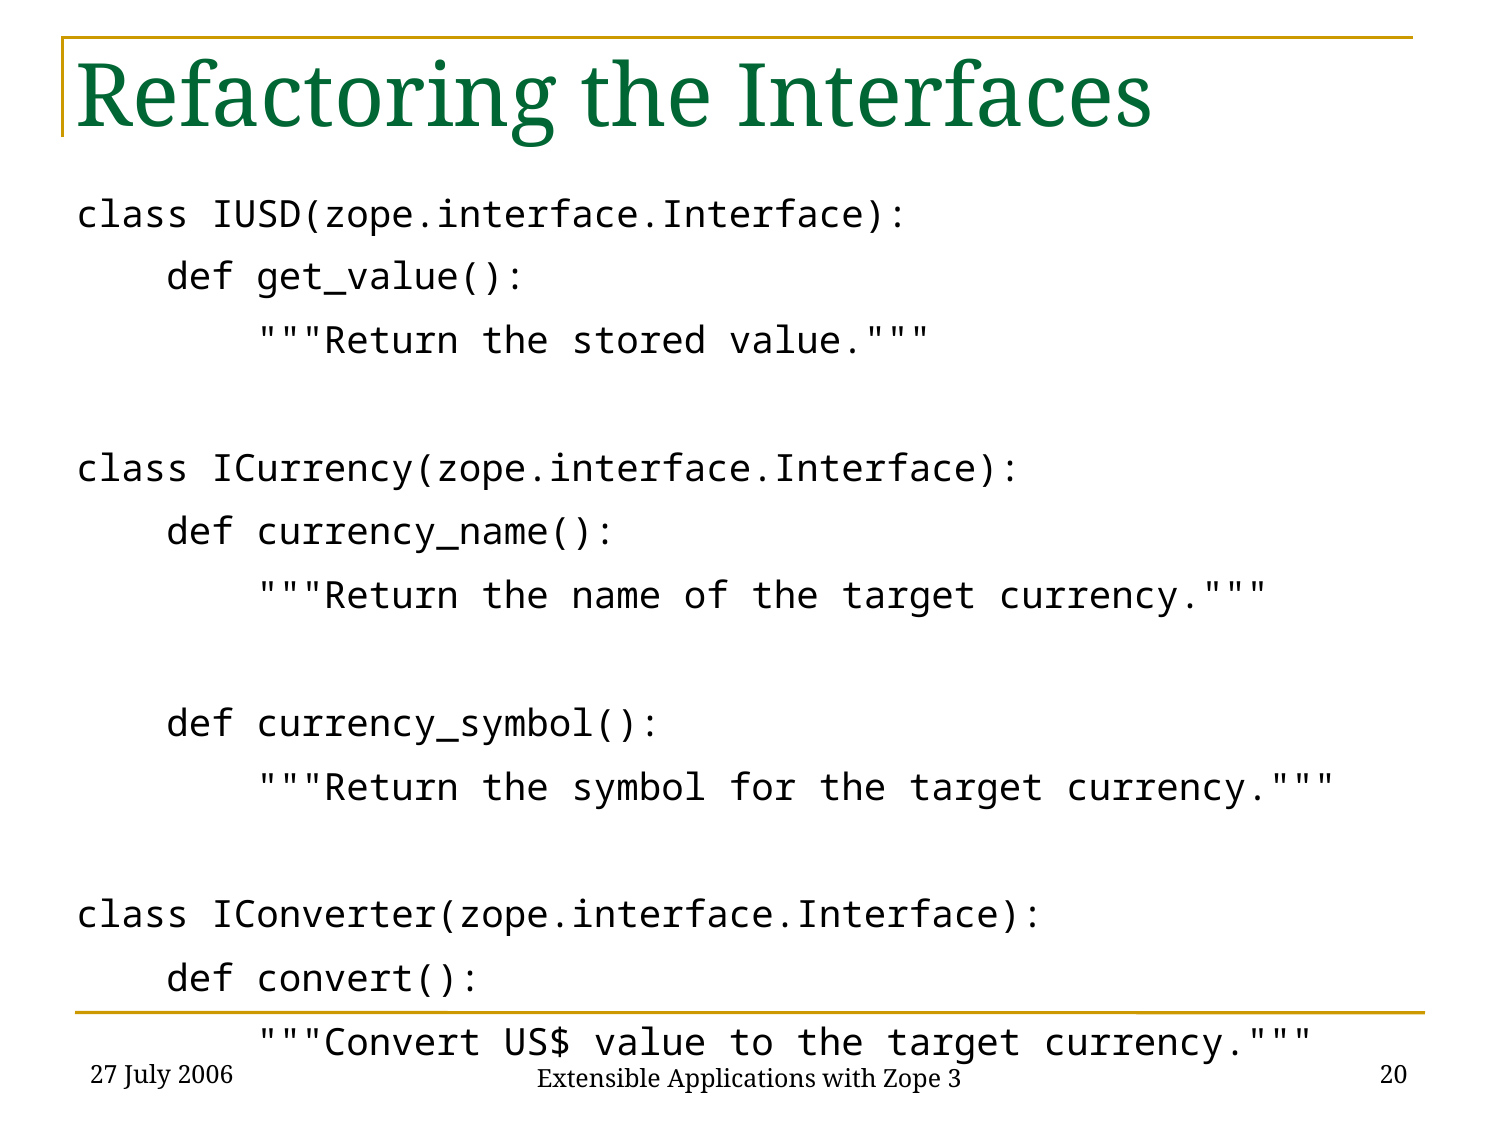

# Refactoring the Interfaces
class IUSD(zope.interface.Interface):
 def get_value():
 """Return the stored value."""
class ICurrency(zope.interface.Interface):
 def currency_name():
 """Return the name of the target currency."""
 def currency_symbol():
 """Return the symbol for the target currency."""
class IConverter(zope.interface.Interface):
 def convert():
 """Convert US$ value to the target currency."""
Extensible Applications with Zope 3
27 July 2006
20